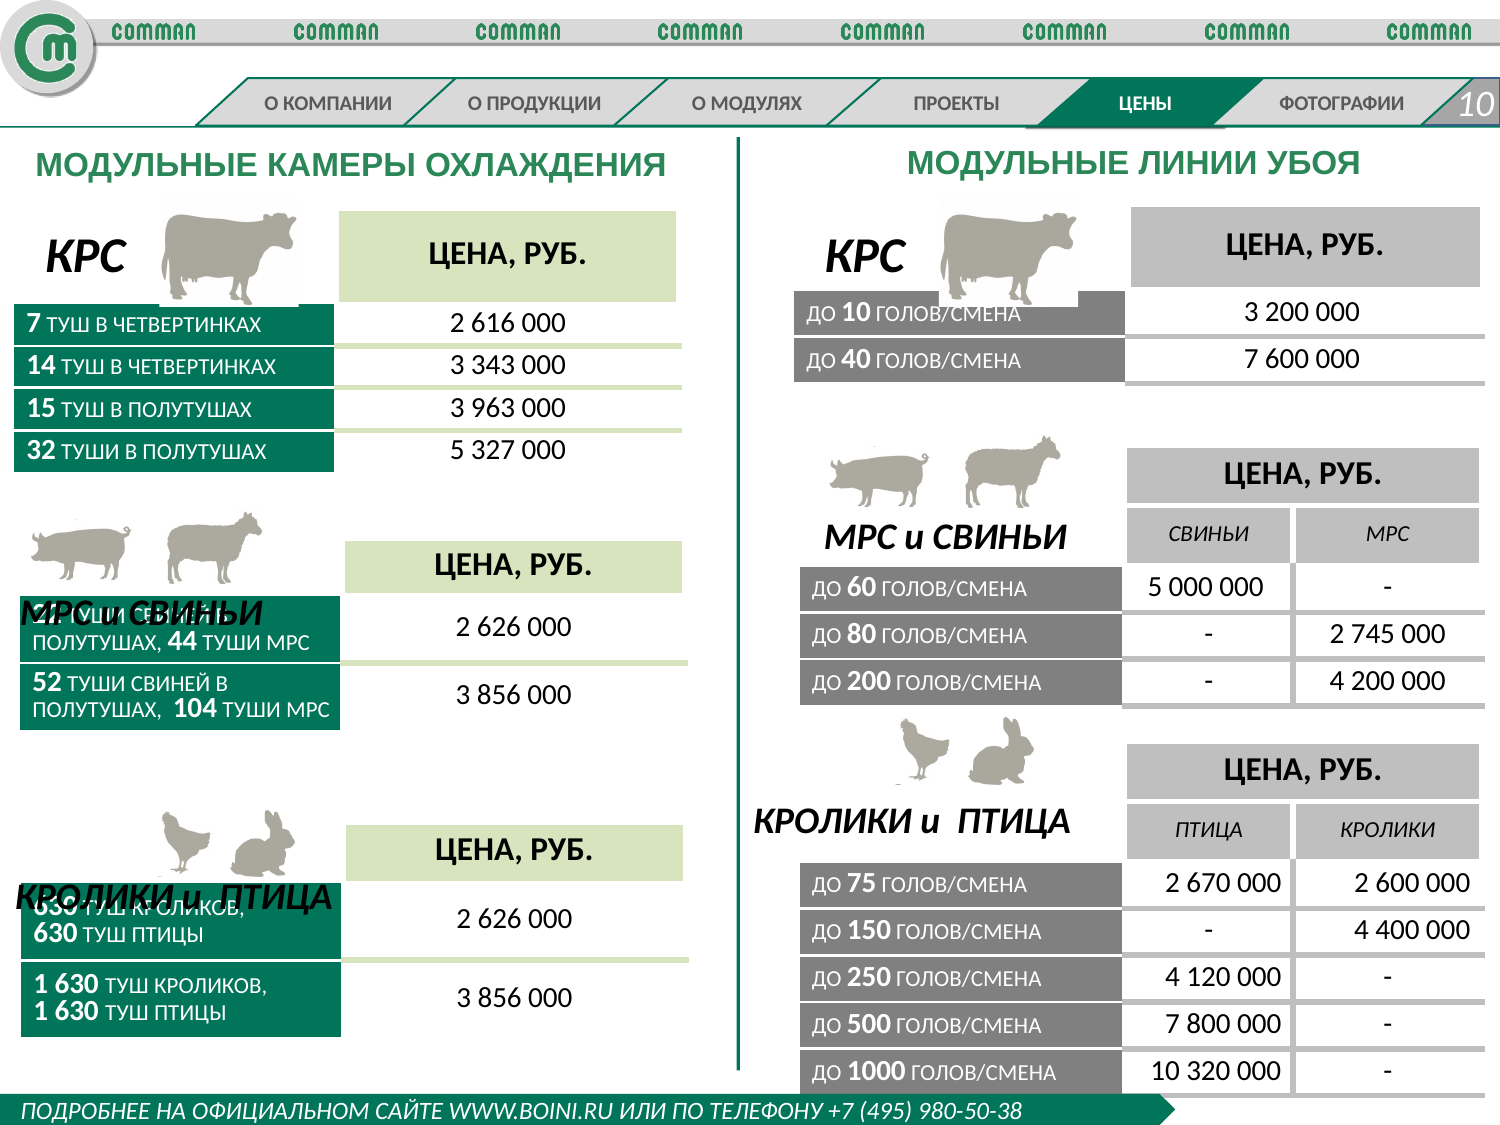

О КОМПАНИИ
 О ПРОДУКЦИИ
 О МОДУЛЯХ
ПРОЕКТЫ
ЦЕНЫ
ФОТОГРАФИИ
# МОДУЛЬНЫЕ КАМЕРЫ ОХЛАЖДЕНИЯ
МОДУЛЬНЫЕ ЛИНИИ УБОЯ
| | ЦЕНА, РУБ. |
| --- | --- |
| ДО 10 ГОЛОВ/СМЕНА | 3 200 000 |
| ДО 40 ГОЛОВ/СМЕНА | 7 600 000 |
| | ЦЕНА, РУБ. |
| --- | --- |
| 7 ТУШ В ЧЕТВЕРТИНКАХ | 2 616 000 |
| 14 ТУШ В ЧЕТВЕРТИНКАХ | 3 343 000 |
| 15 ТУШ В ПОЛУТУШАХ | 3 963 000 |
| 32 ТУШИ В ПОЛУТУШАХ | 5 327 000 |
КРС
КРС
| | ЦЕНА, РУБ. | |
| --- | --- | --- |
| | СВИНЬИ | МРС |
| ДО 60 ГОЛОВ/СМЕНА | 5 000 000 | - |
| ДО 80 ГОЛОВ/СМЕНА | - | 2 745 000 |
| ДО 200 ГОЛОВ/СМЕНА | - | 4 200 000 |
МРС и СВИНЬИ
| | ЦЕНА, РУБ. |
| --- | --- |
| 22 ТУШИ СВИНЕЙ В ПОЛУТУШАХ, 44 ТУШИ МРС | 2 626 000 |
| 52 ТУШИ СВИНЕЙ В ПОЛУТУШАХ, 104 ТУШИ МРС | 3 856 000 |
МРС и СВИНЬИ
| | ЦЕНА, РУБ. | |
| --- | --- | --- |
| | ПТИЦА | КРОЛИКИ |
| ДО 75 ГОЛОВ/СМЕНА | 2 670 000 | 2 600 000 |
| ДО 150 ГОЛОВ/СМЕНА | - | 4 400 000 |
| ДО 250 ГОЛОВ/СМЕНА | 4 120 000 | - |
| ДО 500 ГОЛОВ/СМЕНА | 7 800 000 | - |
| ДО 1000 ГОЛОВ/СМЕНА | 10 320 000 | - |
КРОЛИКИ и ПТИЦА
| | ЦЕНА, РУБ. |
| --- | --- |
| 630 ТУШ КРОЛИКОВ, 630 ТУШ ПТИЦЫ | 2 626 000 |
| 1 630 ТУШ КРОЛИКОВ, 1 630 ТУШ ПТИЦЫ | 3 856 000 |
КРОЛИКИ и ПТИЦА
 ПОДРОБНЕЕ НА ОФИЦИАЛЬНОМ САЙТЕ WWW.BOINI.RU ИЛИ ПО ТЕЛЕФОНУ +7 (495) 980-50-38